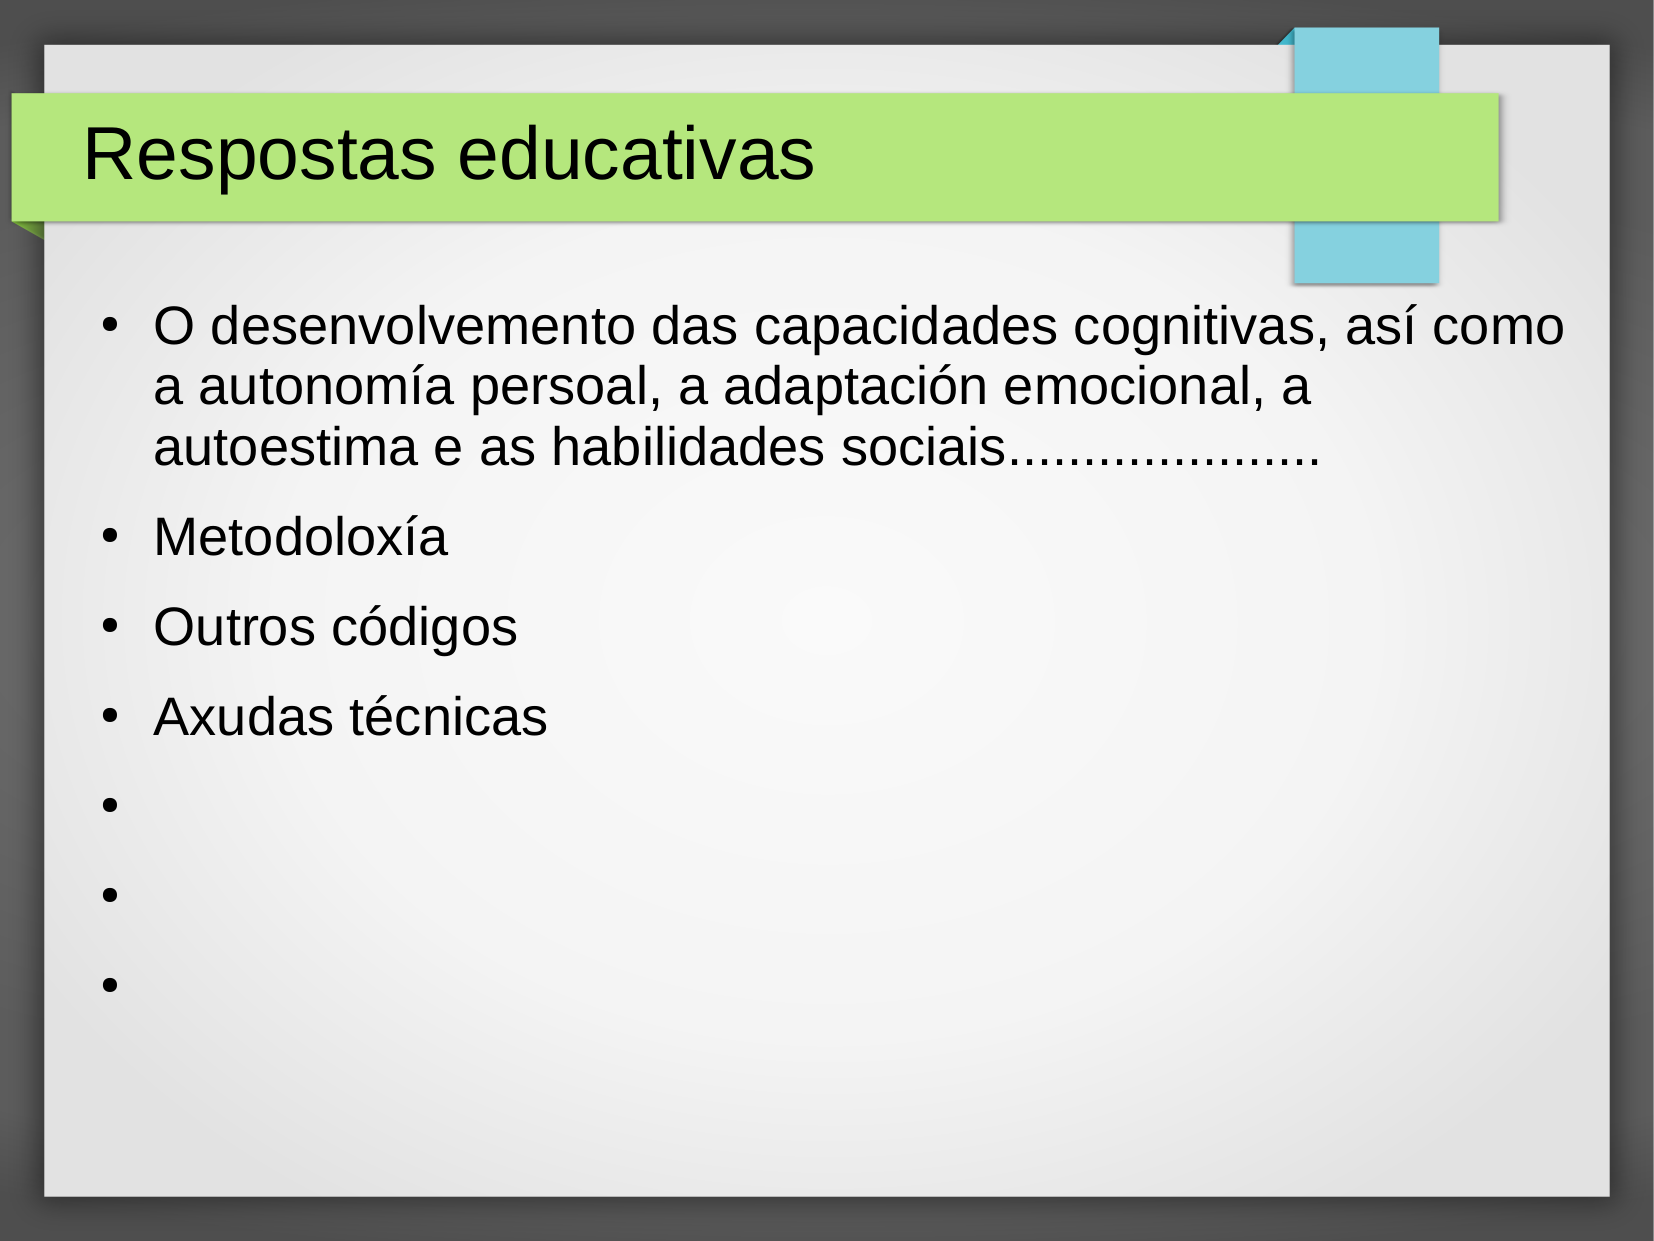

# Respostas educativas
O desenvolvemento das capacidades cognitivas, así como a autonomía persoal, a adaptación emocional, a autoestima e as habilidades sociais.....................
Metodoloxía
Outros códigos
Axudas técnicas